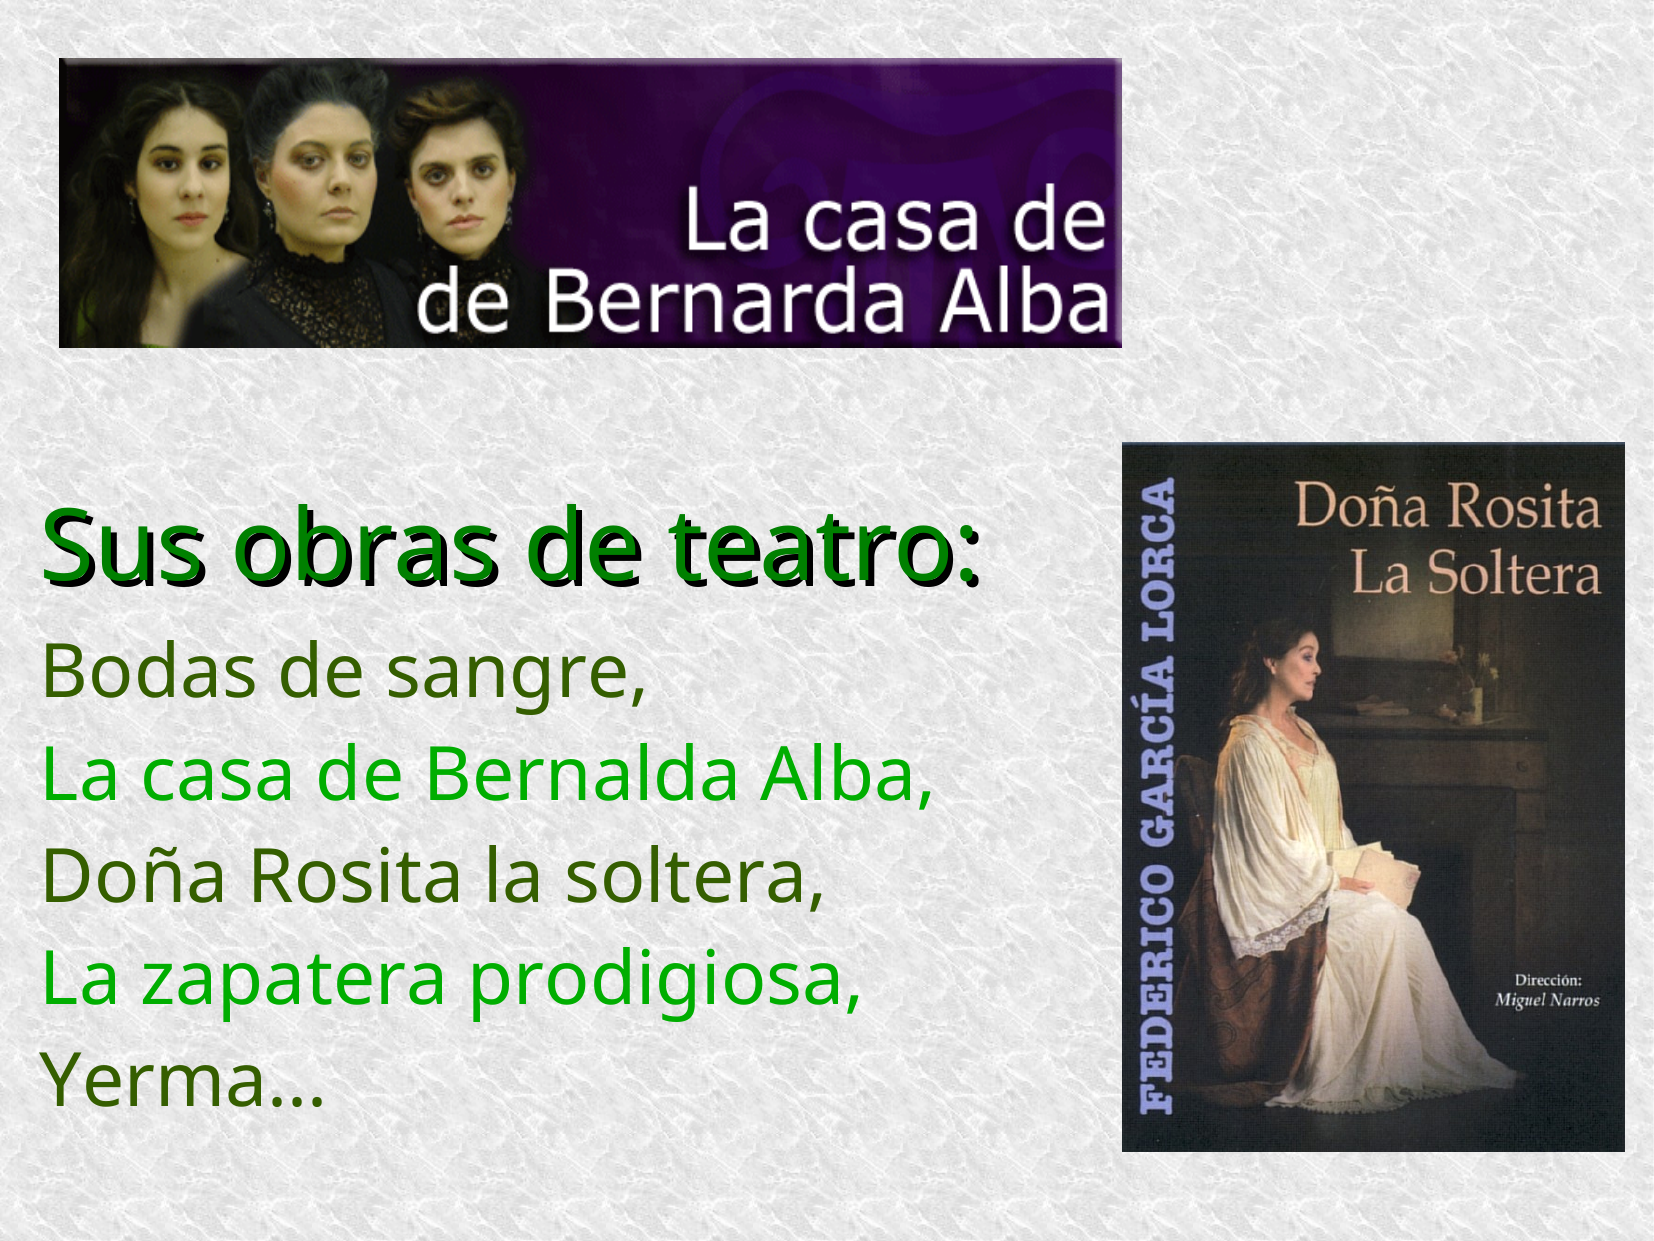

Sus obras de teatro:
Bodas de sangre,
La casa de Bernalda Alba,
Doña Rosita la soltera,
La zapatera prodigiosa,
Yerma...